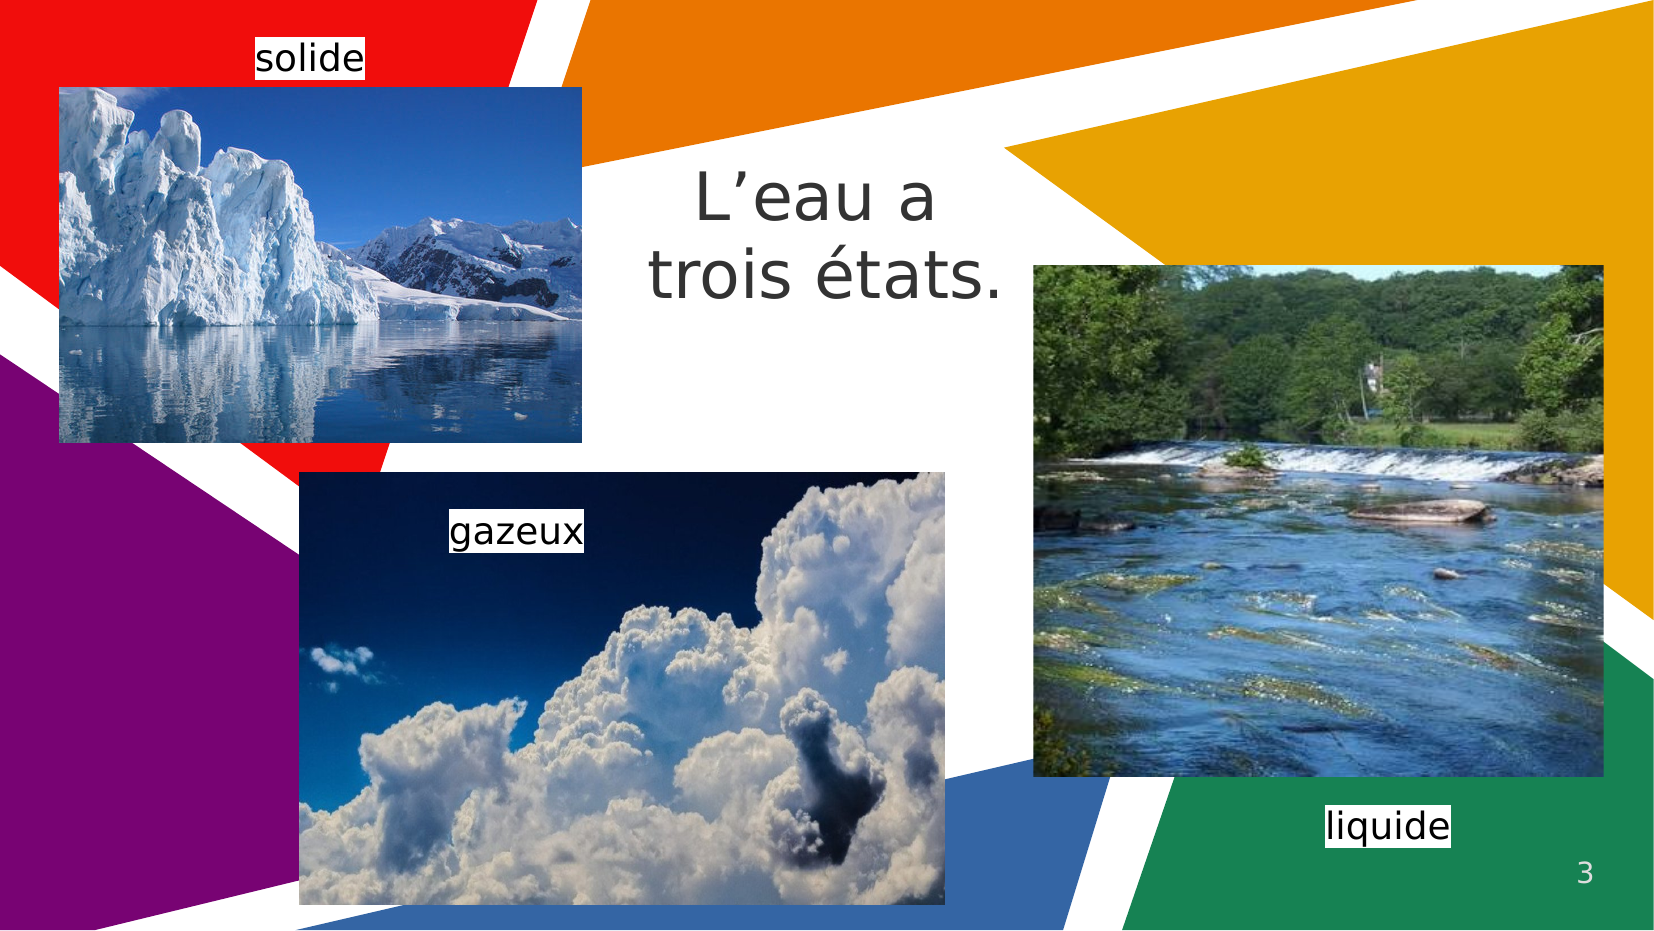

solide
# L’eau a trois états.
gazeux
liquide
3